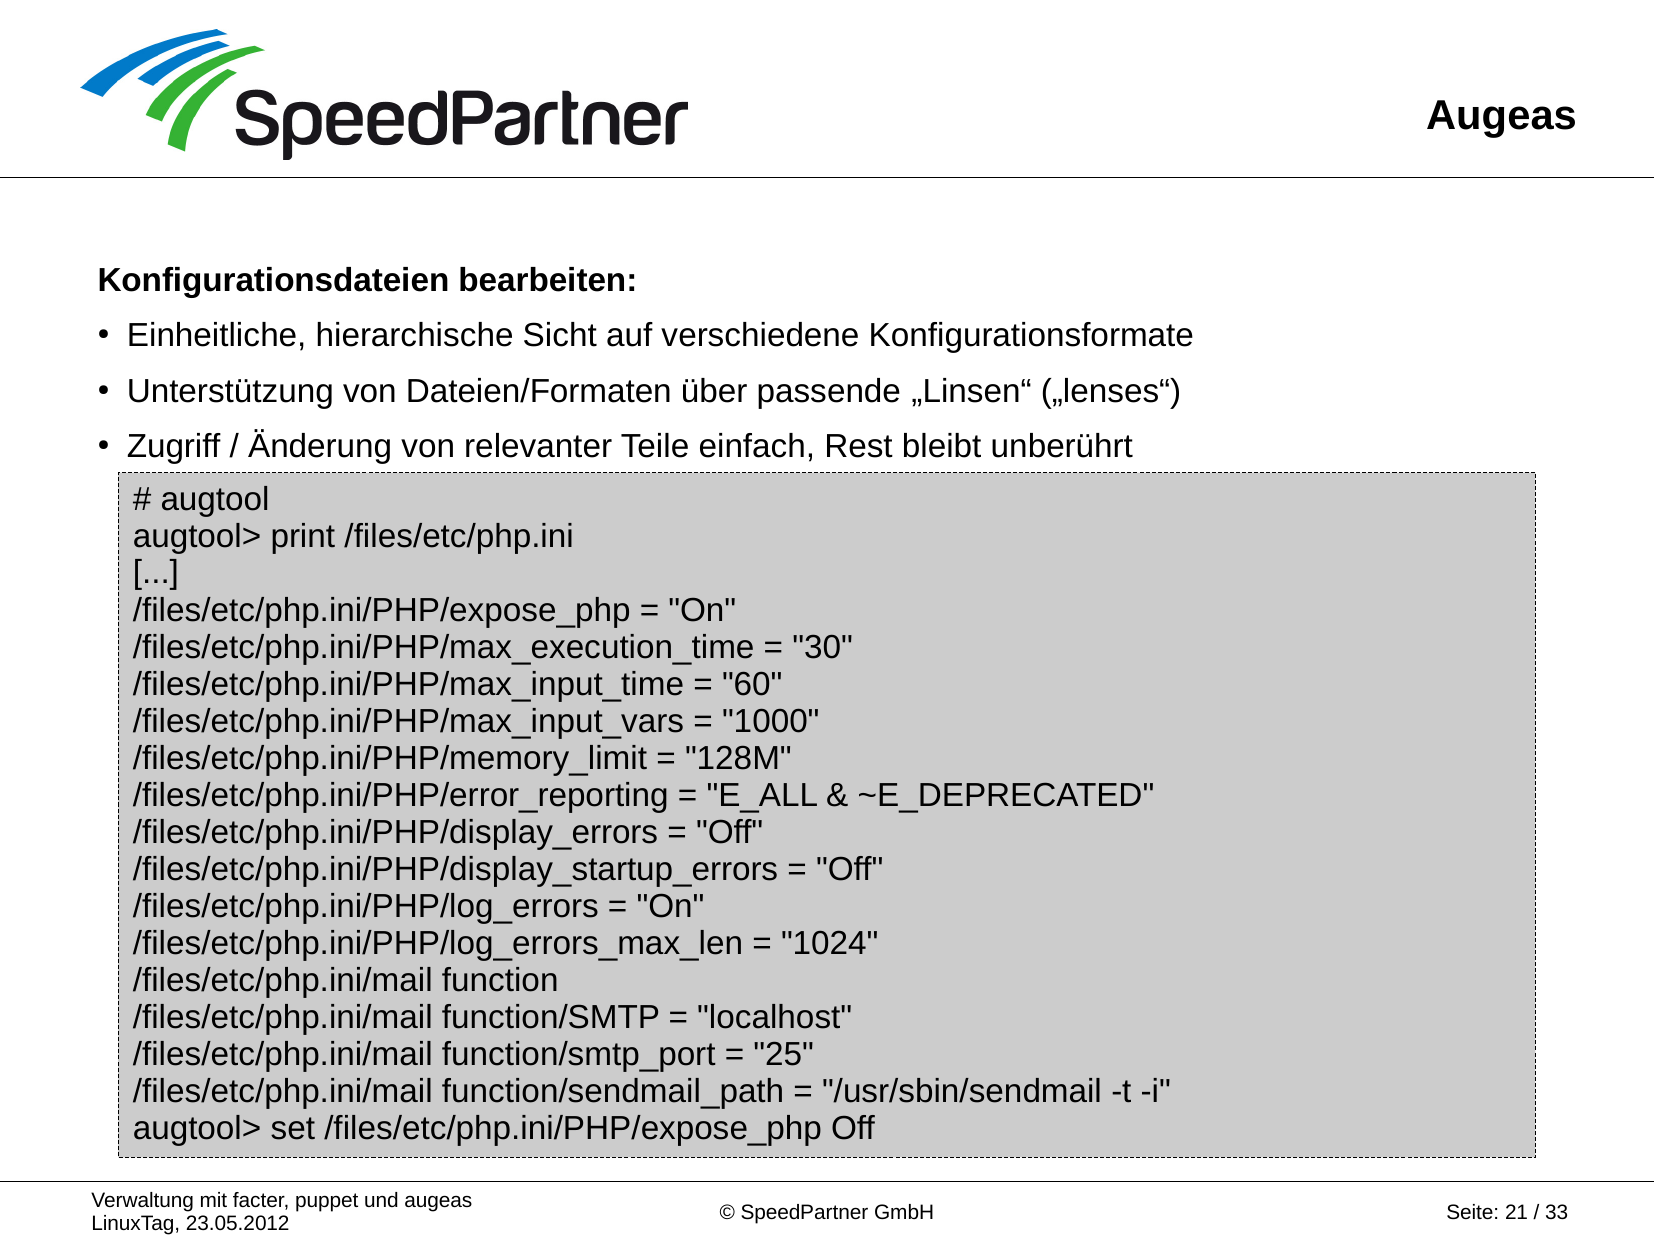

# Augeas
Konfigurationsdateien bearbeiten:
Einheitliche, hierarchische Sicht auf verschiedene Konfigurationsformate
Unterstützung von Dateien/Formaten über passende „Linsen“ („lenses“)
Zugriff / Änderung von relevanter Teile einfach, Rest bleibt unberührt
# augtool
augtool> print /files/etc/php.ini
[...]
/files/etc/php.ini/PHP/expose_php = "On"
/files/etc/php.ini/PHP/max_execution_time = "30"
/files/etc/php.ini/PHP/max_input_time = "60"
/files/etc/php.ini/PHP/max_input_vars = "1000"
/files/etc/php.ini/PHP/memory_limit = "128M"
/files/etc/php.ini/PHP/error_reporting = "E_ALL & ~E_DEPRECATED"
/files/etc/php.ini/PHP/display_errors = "Off"
/files/etc/php.ini/PHP/display_startup_errors = "Off"
/files/etc/php.ini/PHP/log_errors = "On"
/files/etc/php.ini/PHP/log_errors_max_len = "1024"
/files/etc/php.ini/mail function
/files/etc/php.ini/mail function/SMTP = "localhost"
/files/etc/php.ini/mail function/smtp_port = "25"
/files/etc/php.ini/mail function/sendmail_path = "/usr/sbin/sendmail -t -i"
augtool> set /files/etc/php.ini/PHP/expose_php Off